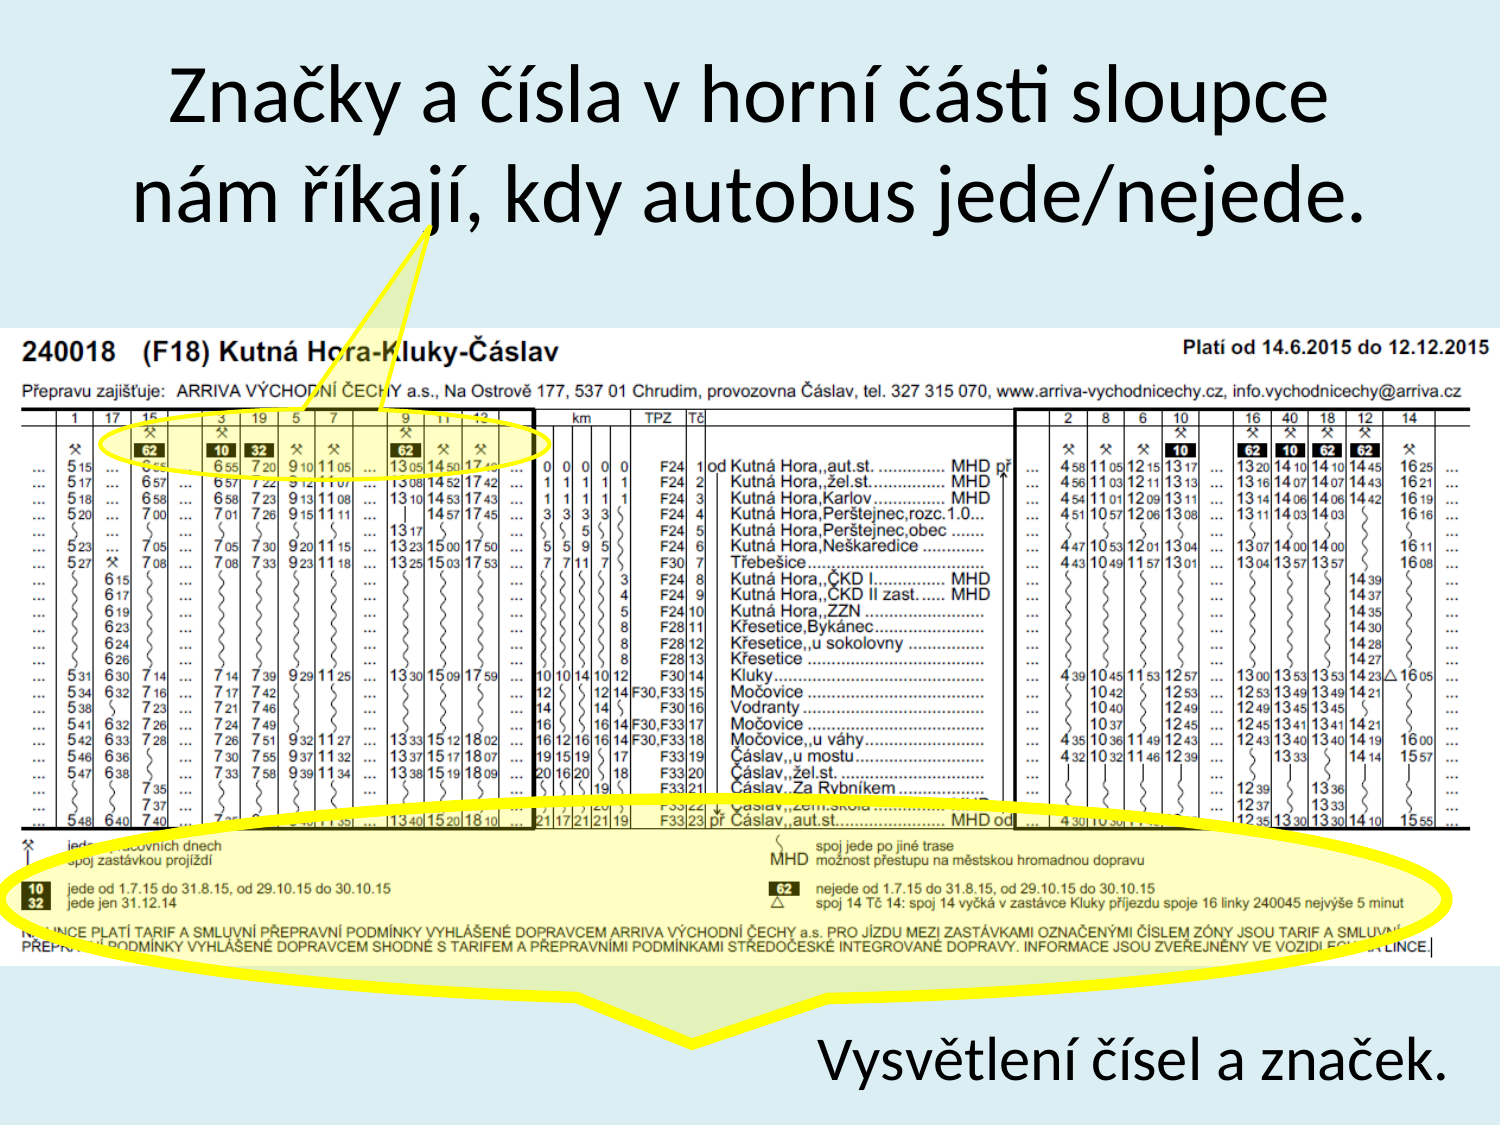

# Značky a čísla v horní části sloupce nám říkají, kdy autobus jede/nejede.
Vysvětlení čísel a značek.